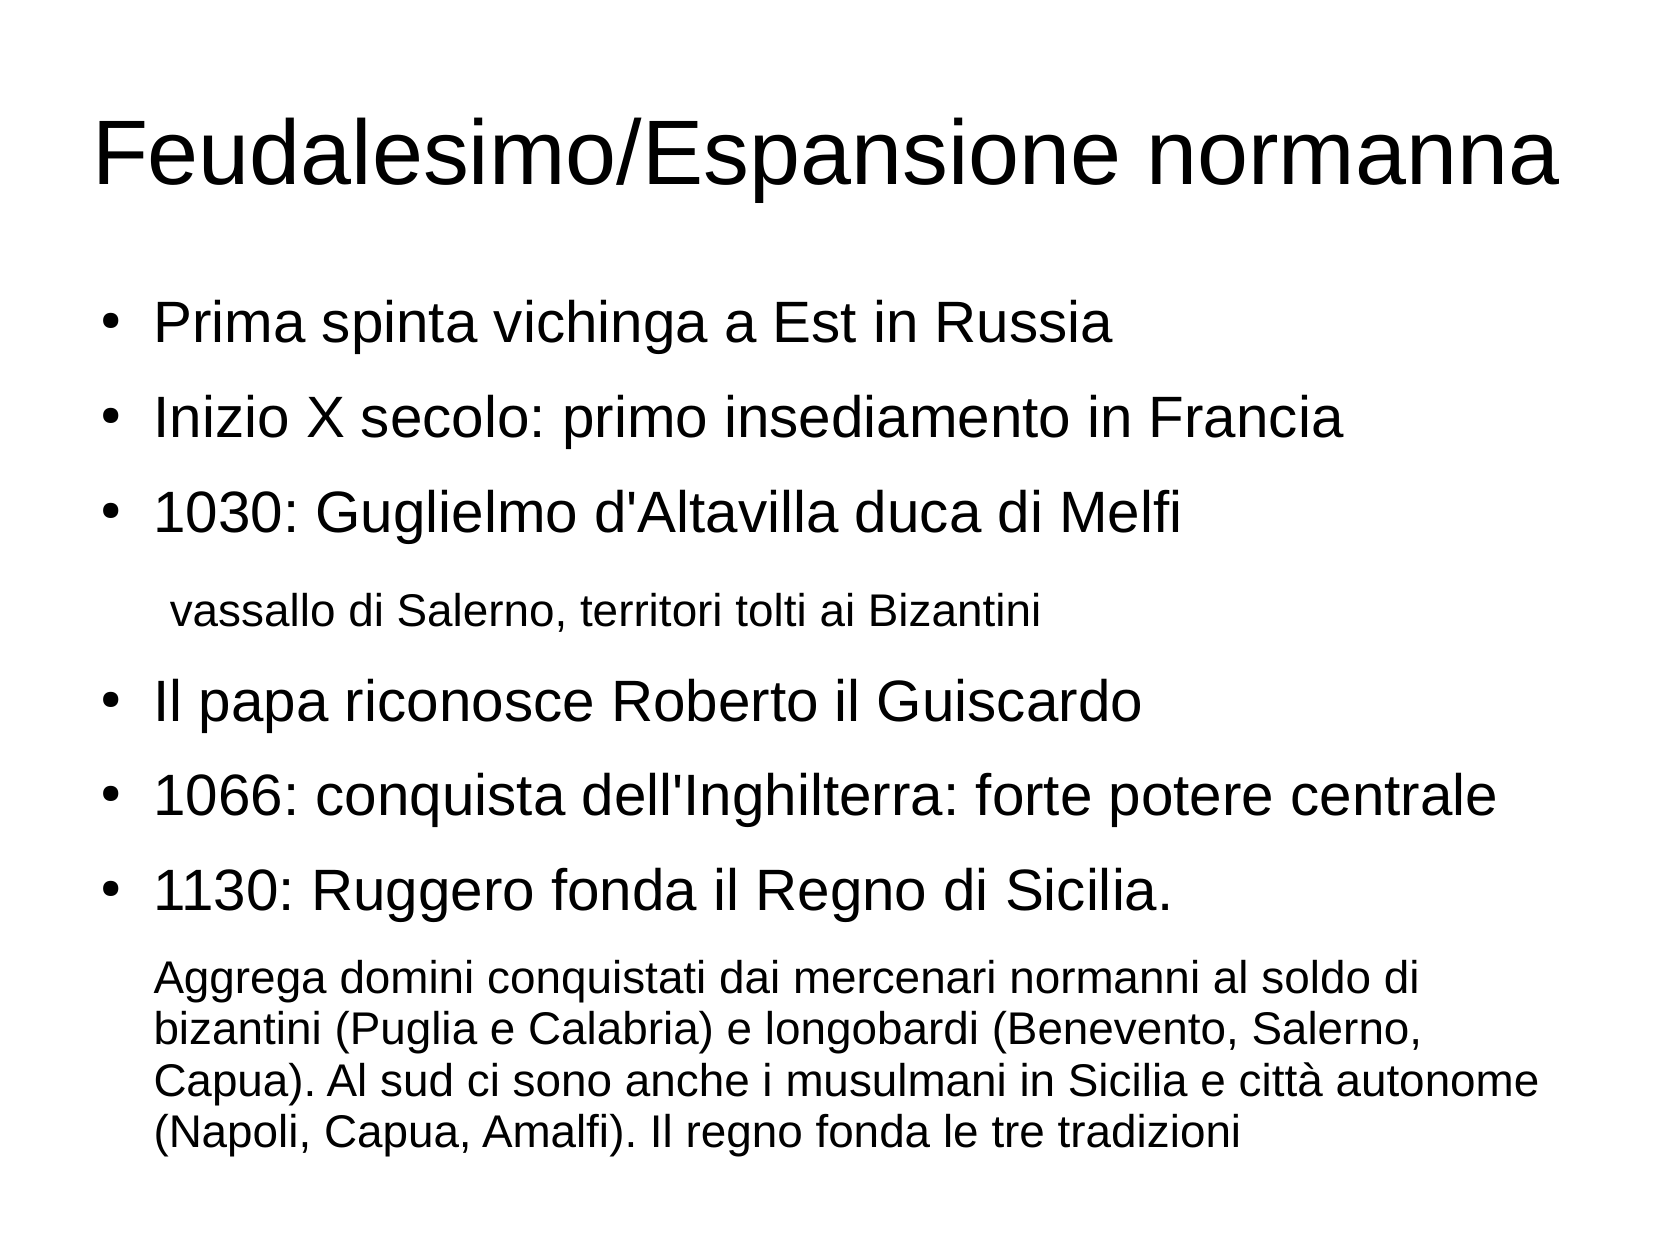

# Feudalesimo/Espansione normanna
Prima spinta vichinga a Est in Russia
Inizio X secolo: primo insediamento in Francia
1030: Guglielmo d'Altavilla duca di Melfi
 vassallo di Salerno, territori tolti ai Bizantini
Il papa riconosce Roberto il Guiscardo
1066: conquista dell'Inghilterra: forte potere centrale
1130: Ruggero fonda il Regno di Sicilia.
Aggrega domini conquistati dai mercenari normanni al soldo di bizantini (Puglia e Calabria) e longobardi (Benevento, Salerno, Capua). Al sud ci sono anche i musulmani in Sicilia e città autonome (Napoli, Capua, Amalfi). Il regno fonda le tre tradizioni